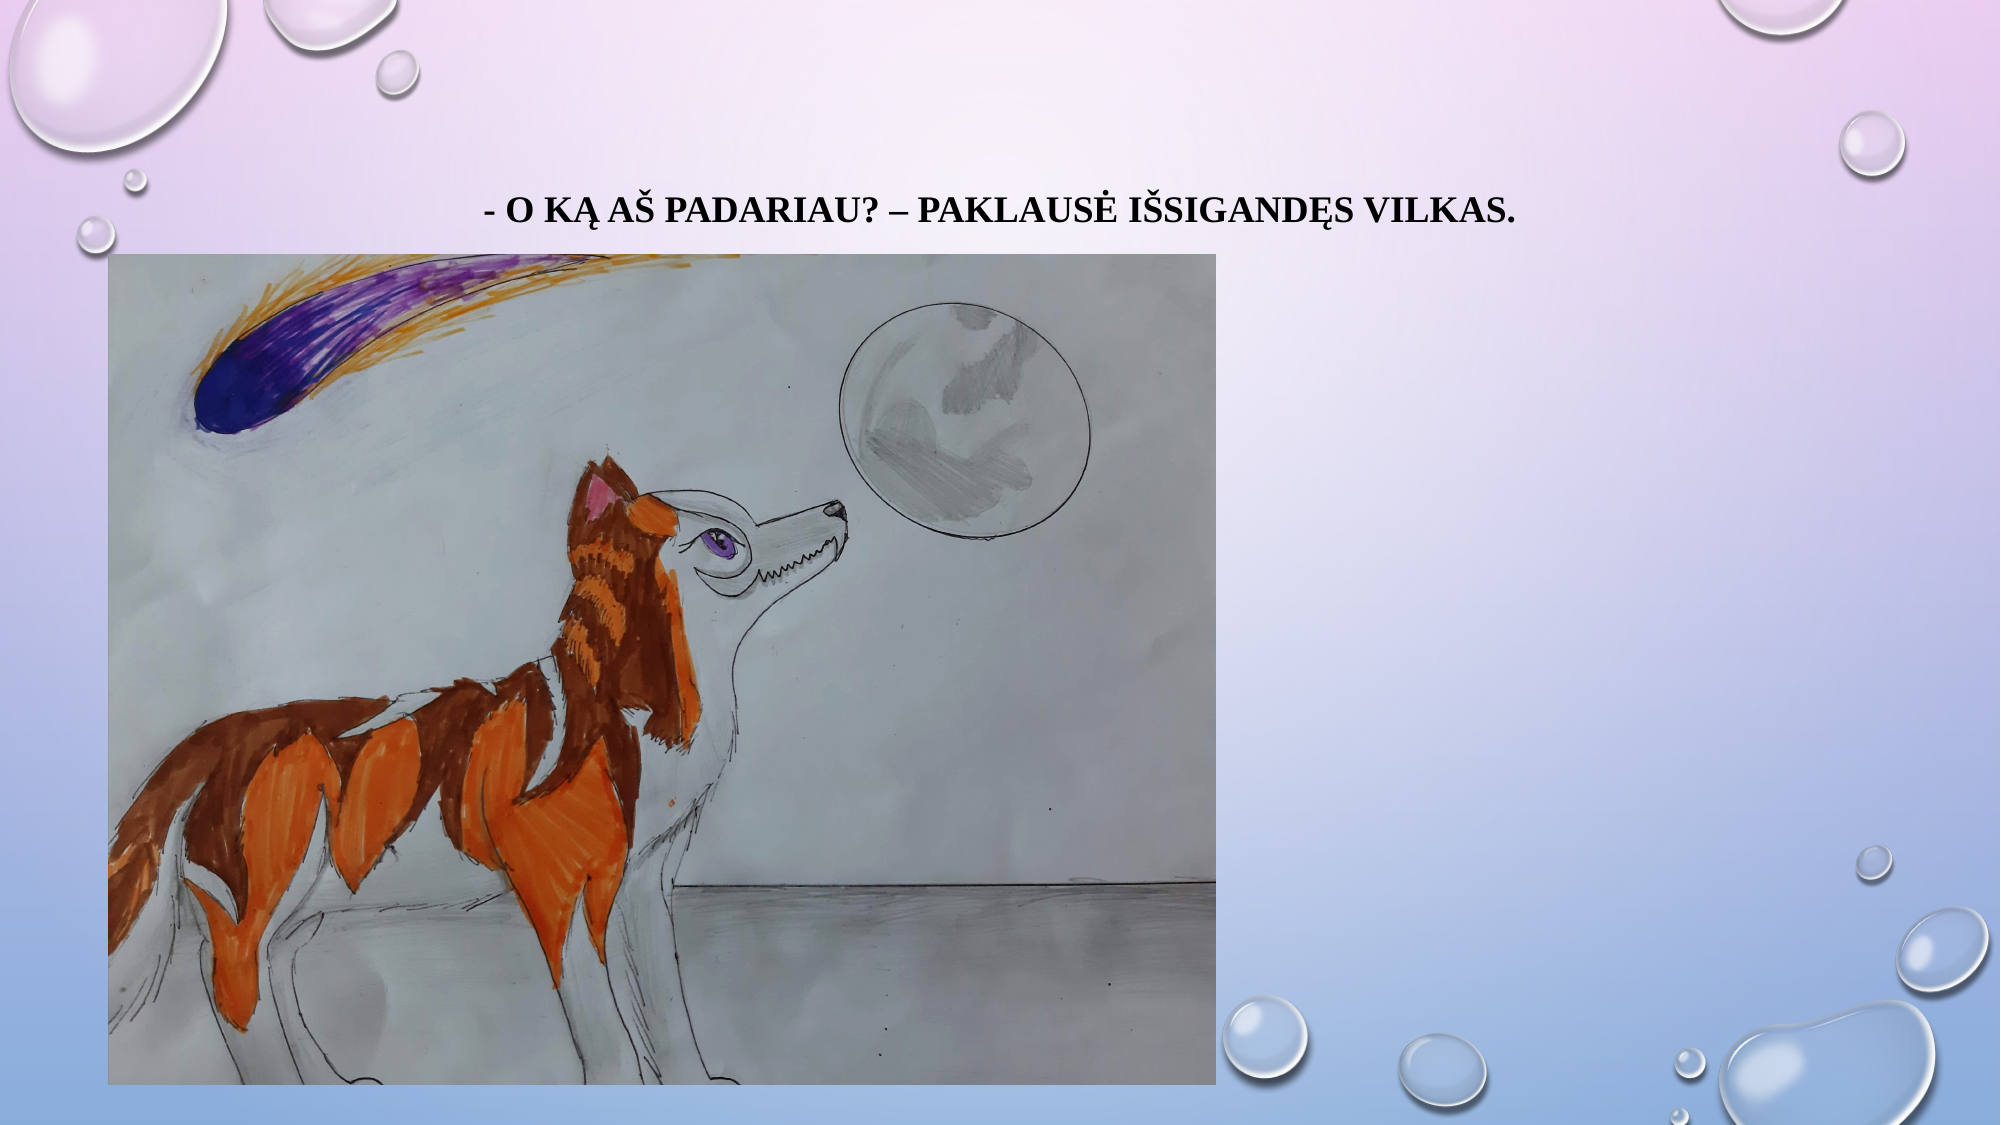

# - O ką aš padariau? – paklausė išsigandęs vilkas.